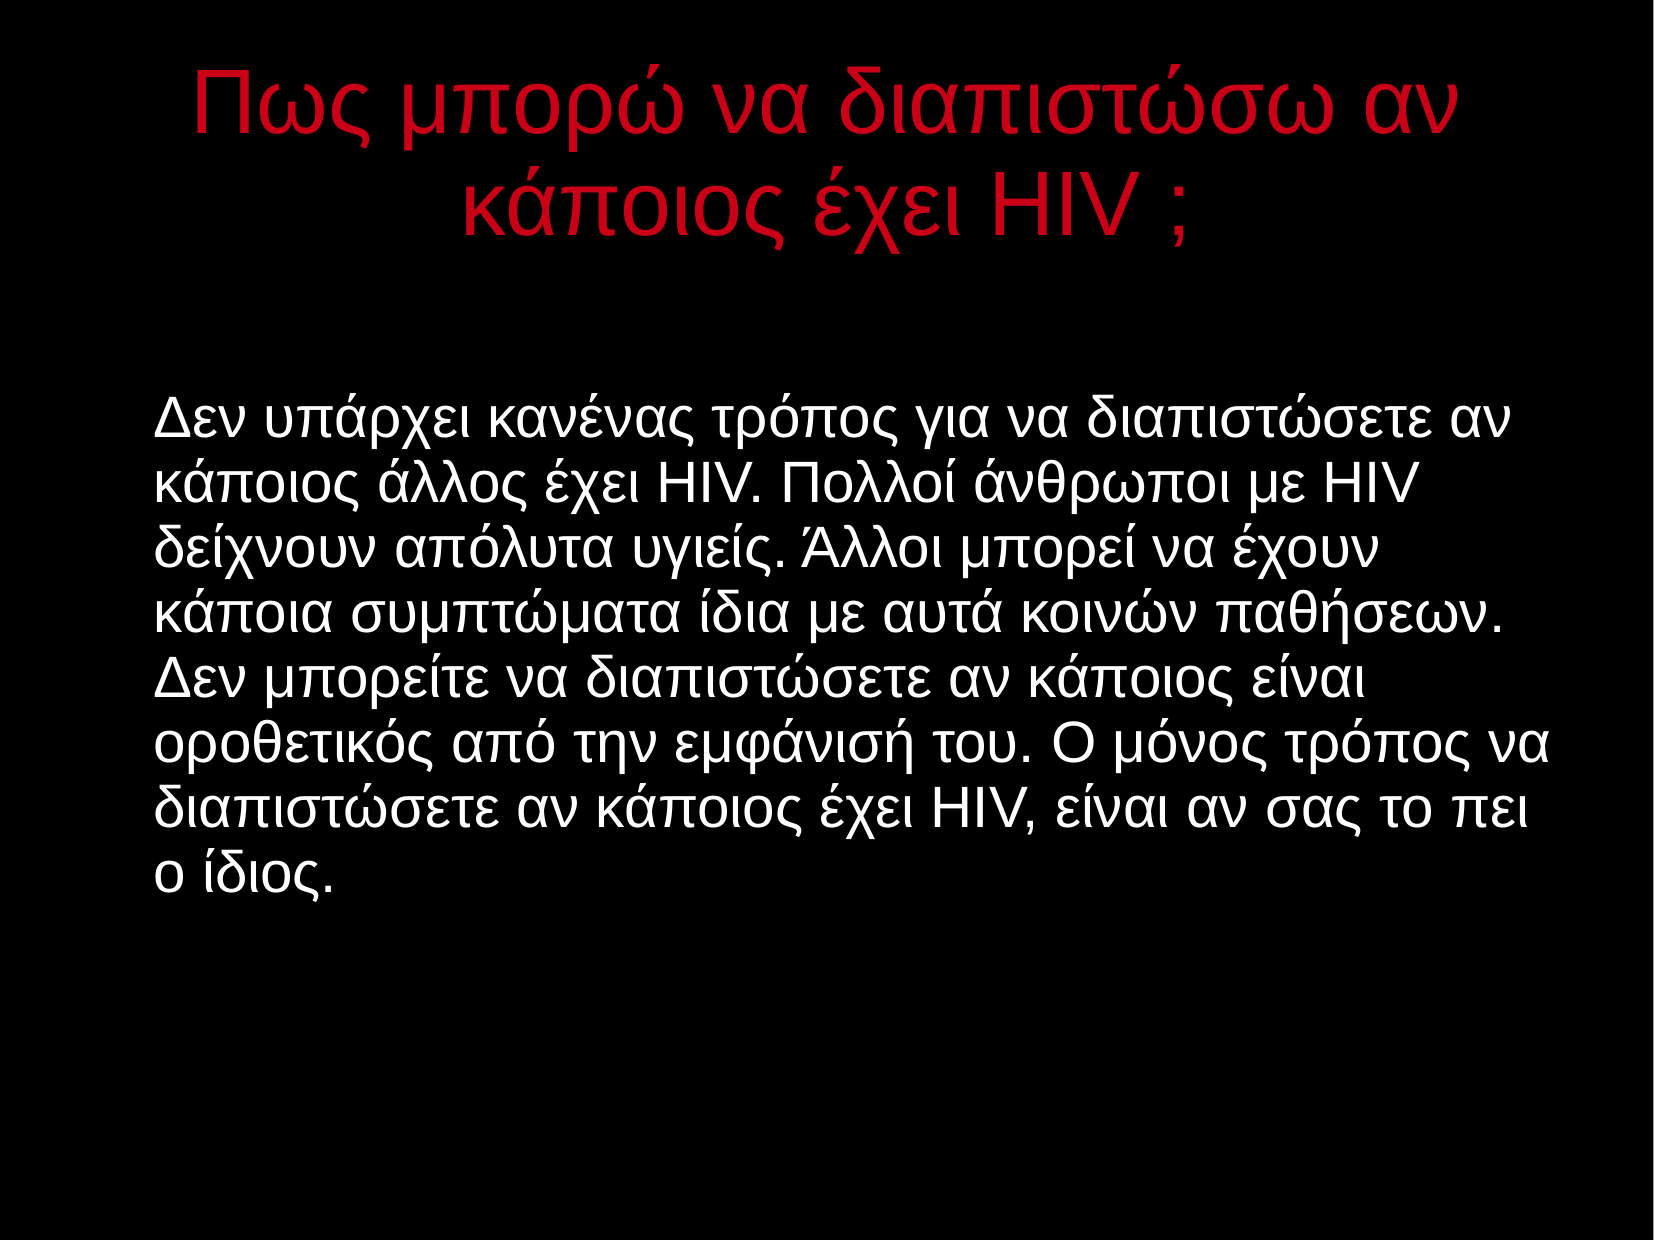

# Πως μπορώ να διαπιστώσω αν κάποιος έχει HIV ;
Δεν υπάρχει κανένας τρόπος για να διαπιστώσετε αν κάποιος άλλος έχει HIV. Πολλοί άνθρωποι με HIV δείχνουν απόλυτα υγιείς. Άλλοι μπορεί να έχουν κάποια συμπτώματα ίδια με αυτά κοινών παθήσεων. Δεν μπορείτε να διαπιστώσετε αν κάποιος είναι οροθετικός από την εμφάνισή του. Ο μόνος τρόπος να διαπιστώσετε αν κάποιος έχει HIV, είναι αν σας το πει ο ίδιος.